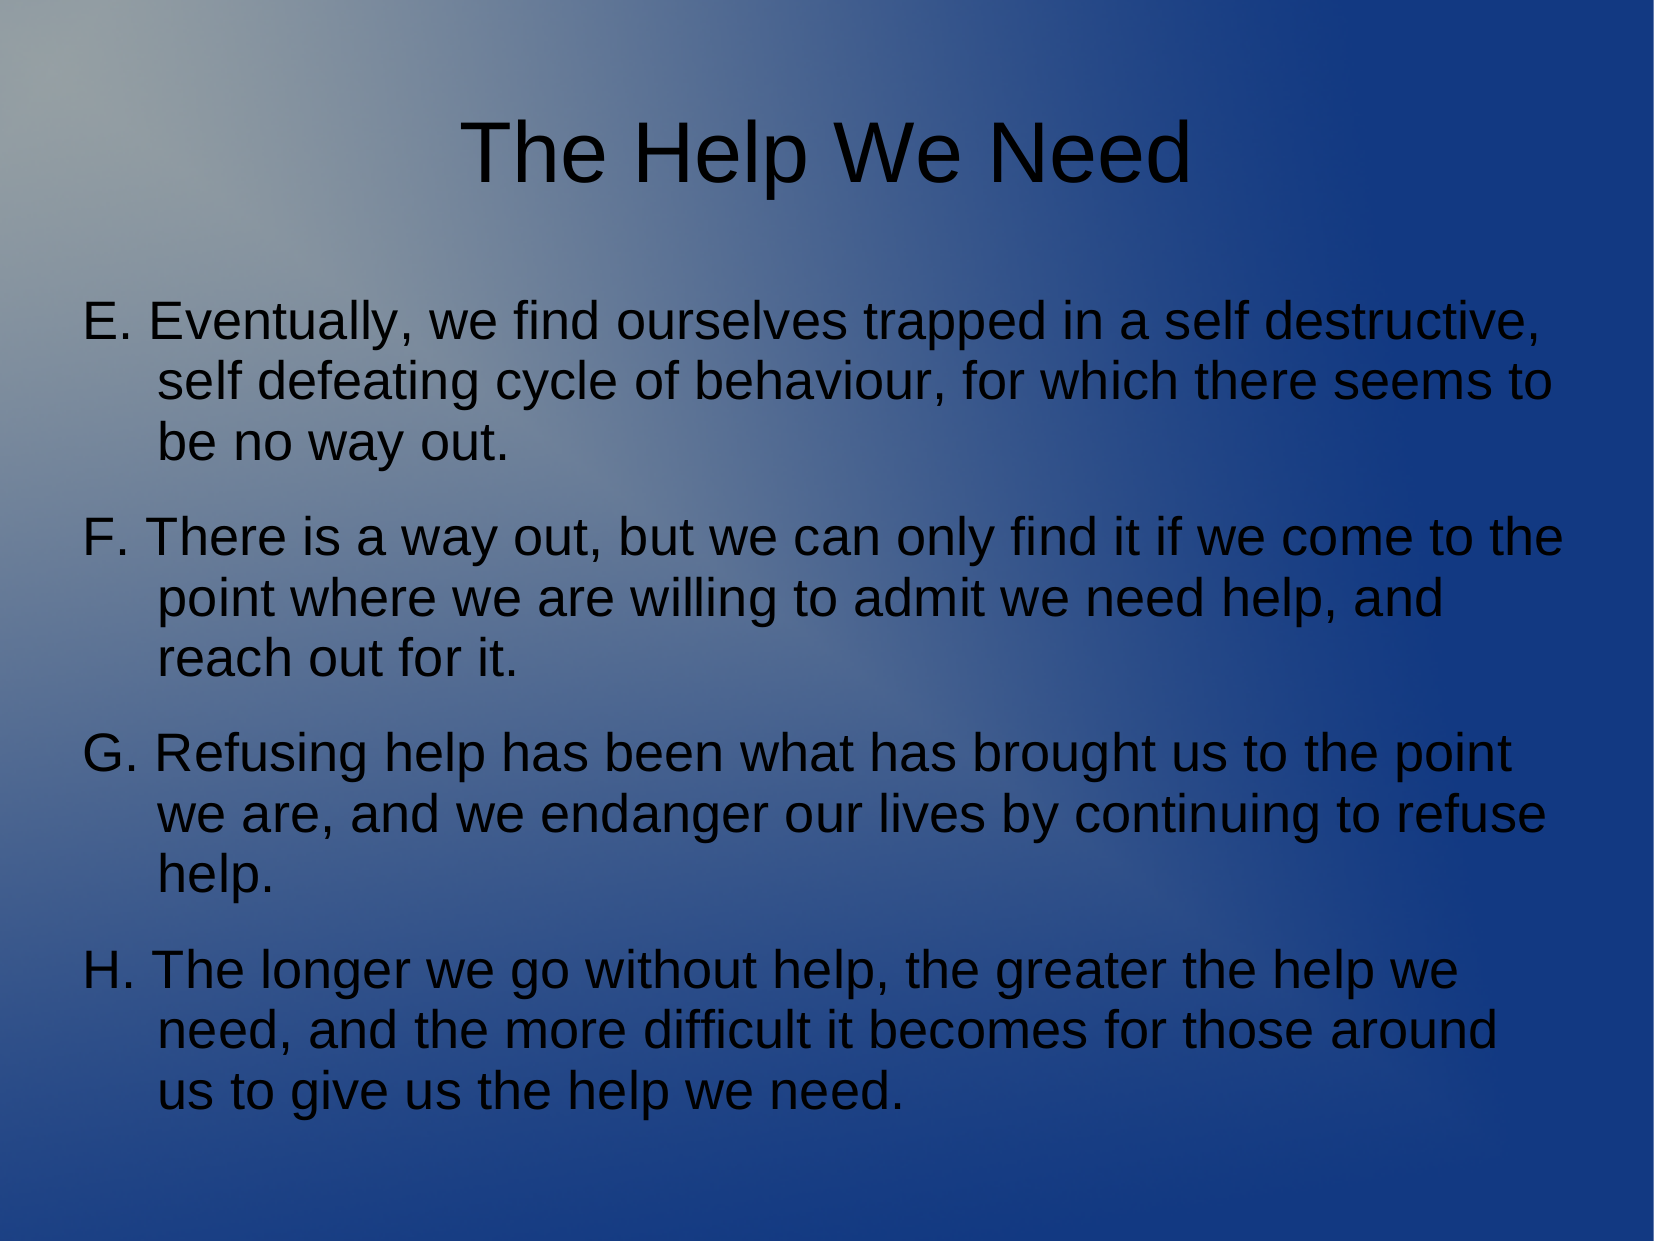

# The Help We Need
E. Eventually, we find ourselves trapped in a self destructive, 	self defeating cycle of behaviour, for which there seems to 	be no way out.
F. There is a way out, but we can only find it if we come to the 	point where we are willing to admit we need help, and 		reach out for it.
G. Refusing help has been what has brought us to the point 	we are, and we endanger our lives by continuing to refuse 	help.
H. The longer we go without help, the greater the help we 		need, and the more difficult it becomes for those around 	us to give us the help we need.